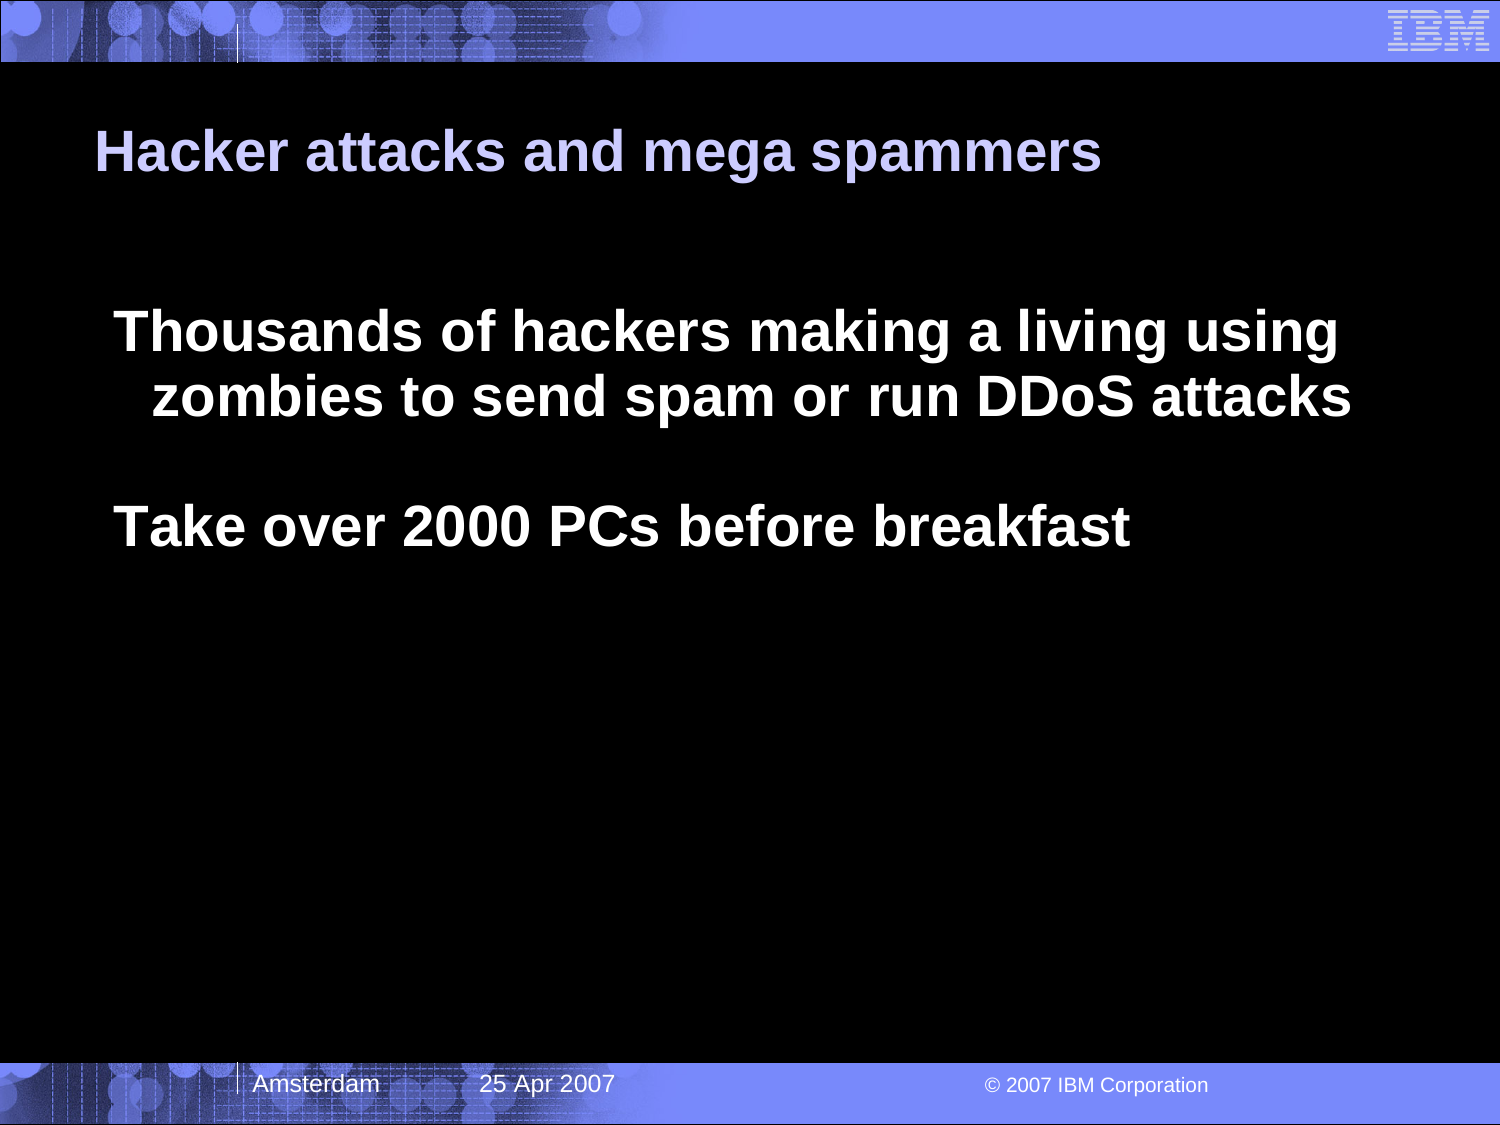

# Hacker attacks and mega spammers
Thousands of hackers making a living using zombies to send spam or run DDoS attacks
Take over 2000 PCs before breakfast